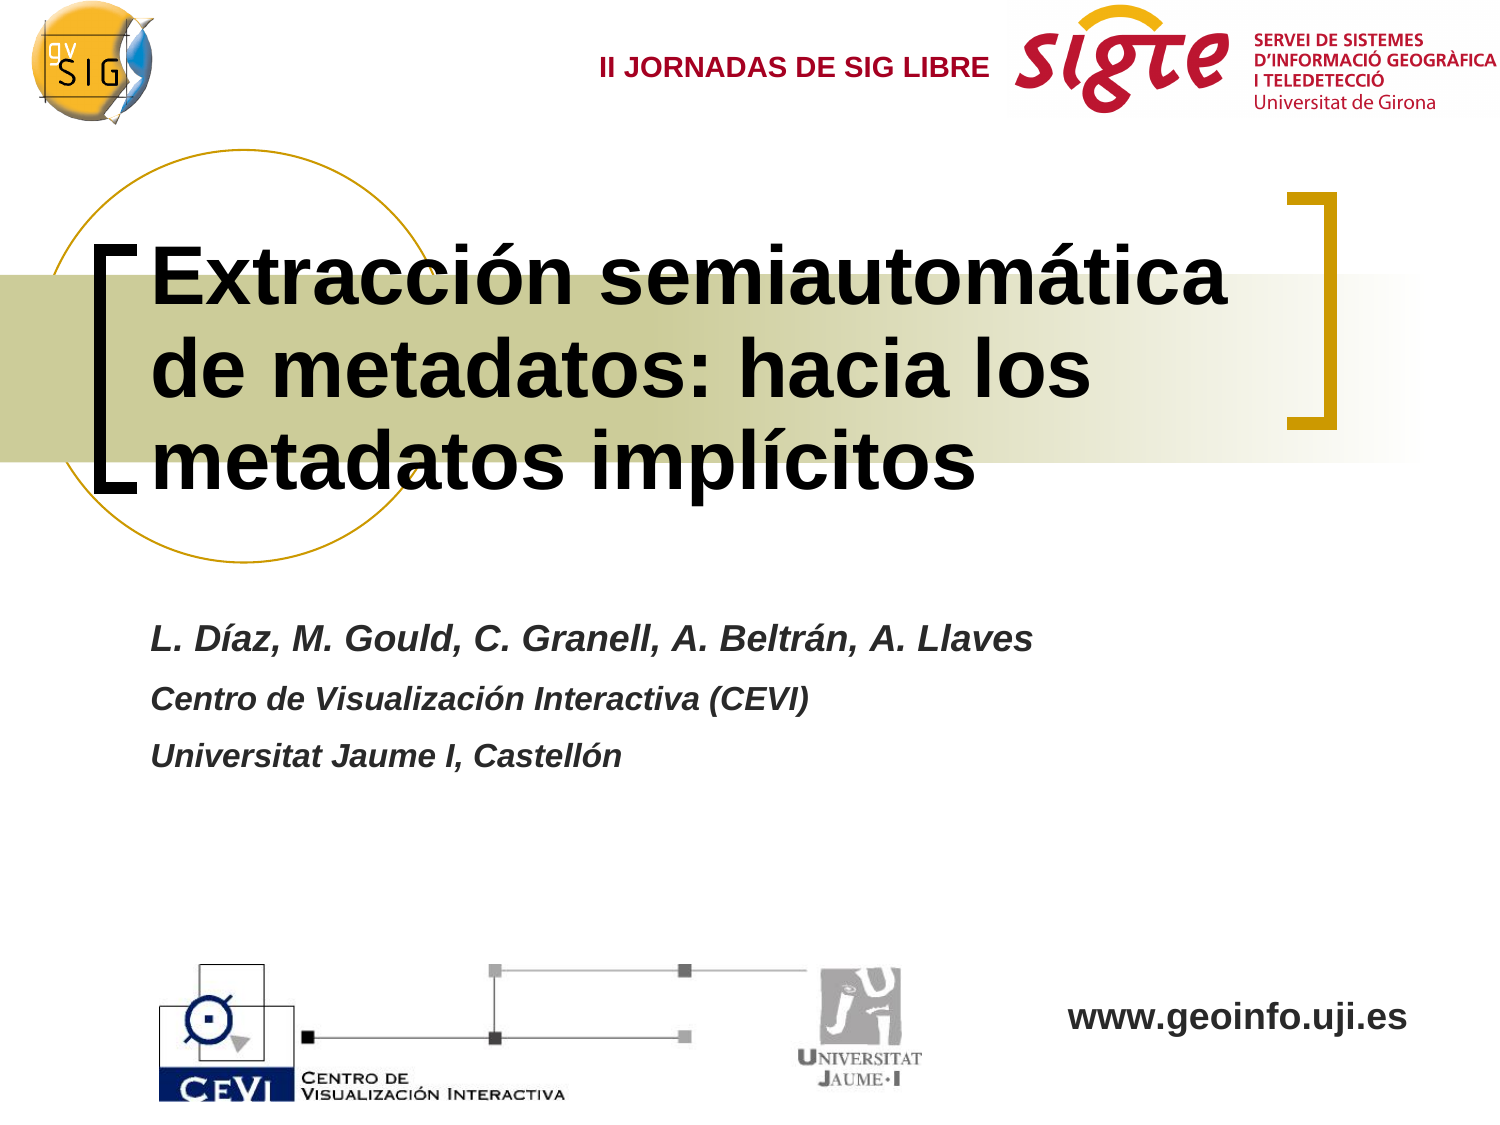

# Extracción semiautomática de metadatos: hacia los metadatos implícitos
L. Díaz, M. Gould, C. Granell, A. Beltrán, A. Llaves
Centro de Visualización Interactiva (CEVI)
Universitat Jaume I, Castellón